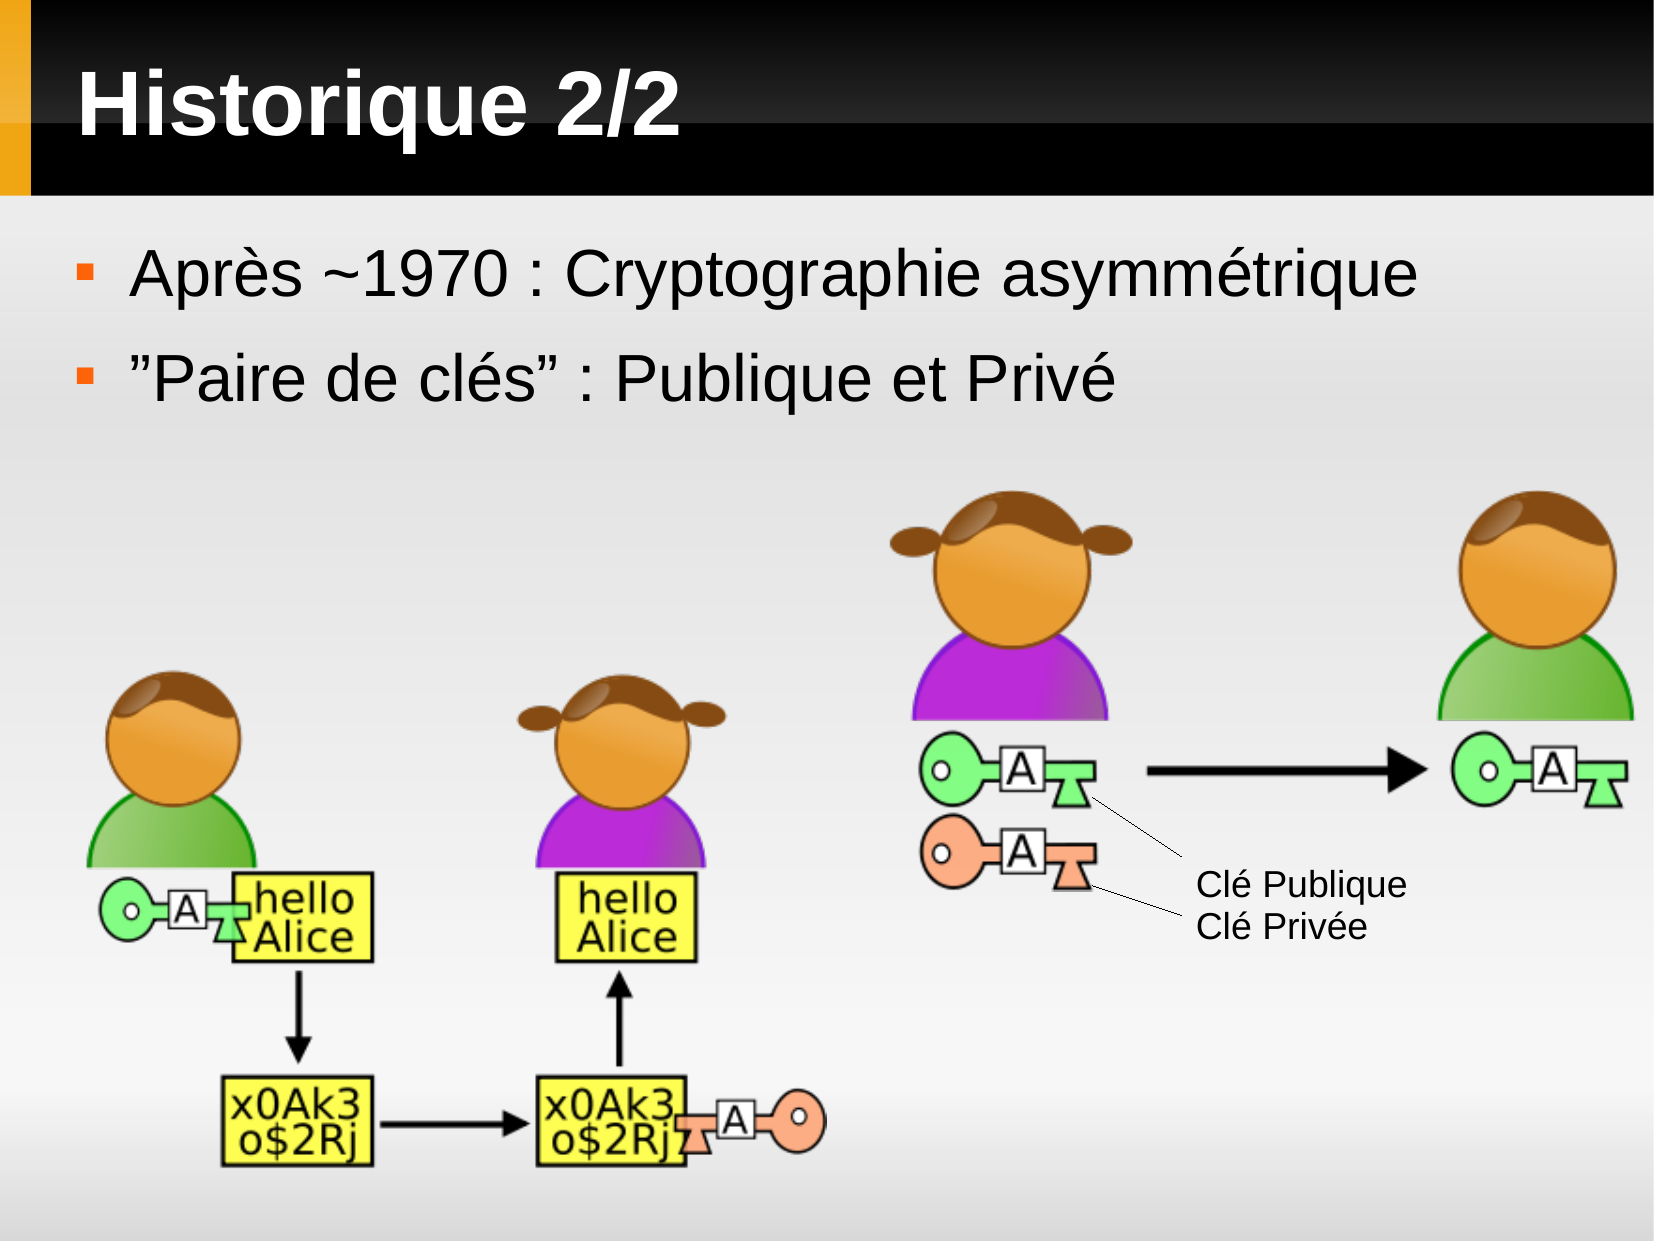

# Historique 2/2
Après ~1970 : Cryptographie asymmétrique
”Paire de clés” : Publique et Privé
Clé Publique
Clé Privée